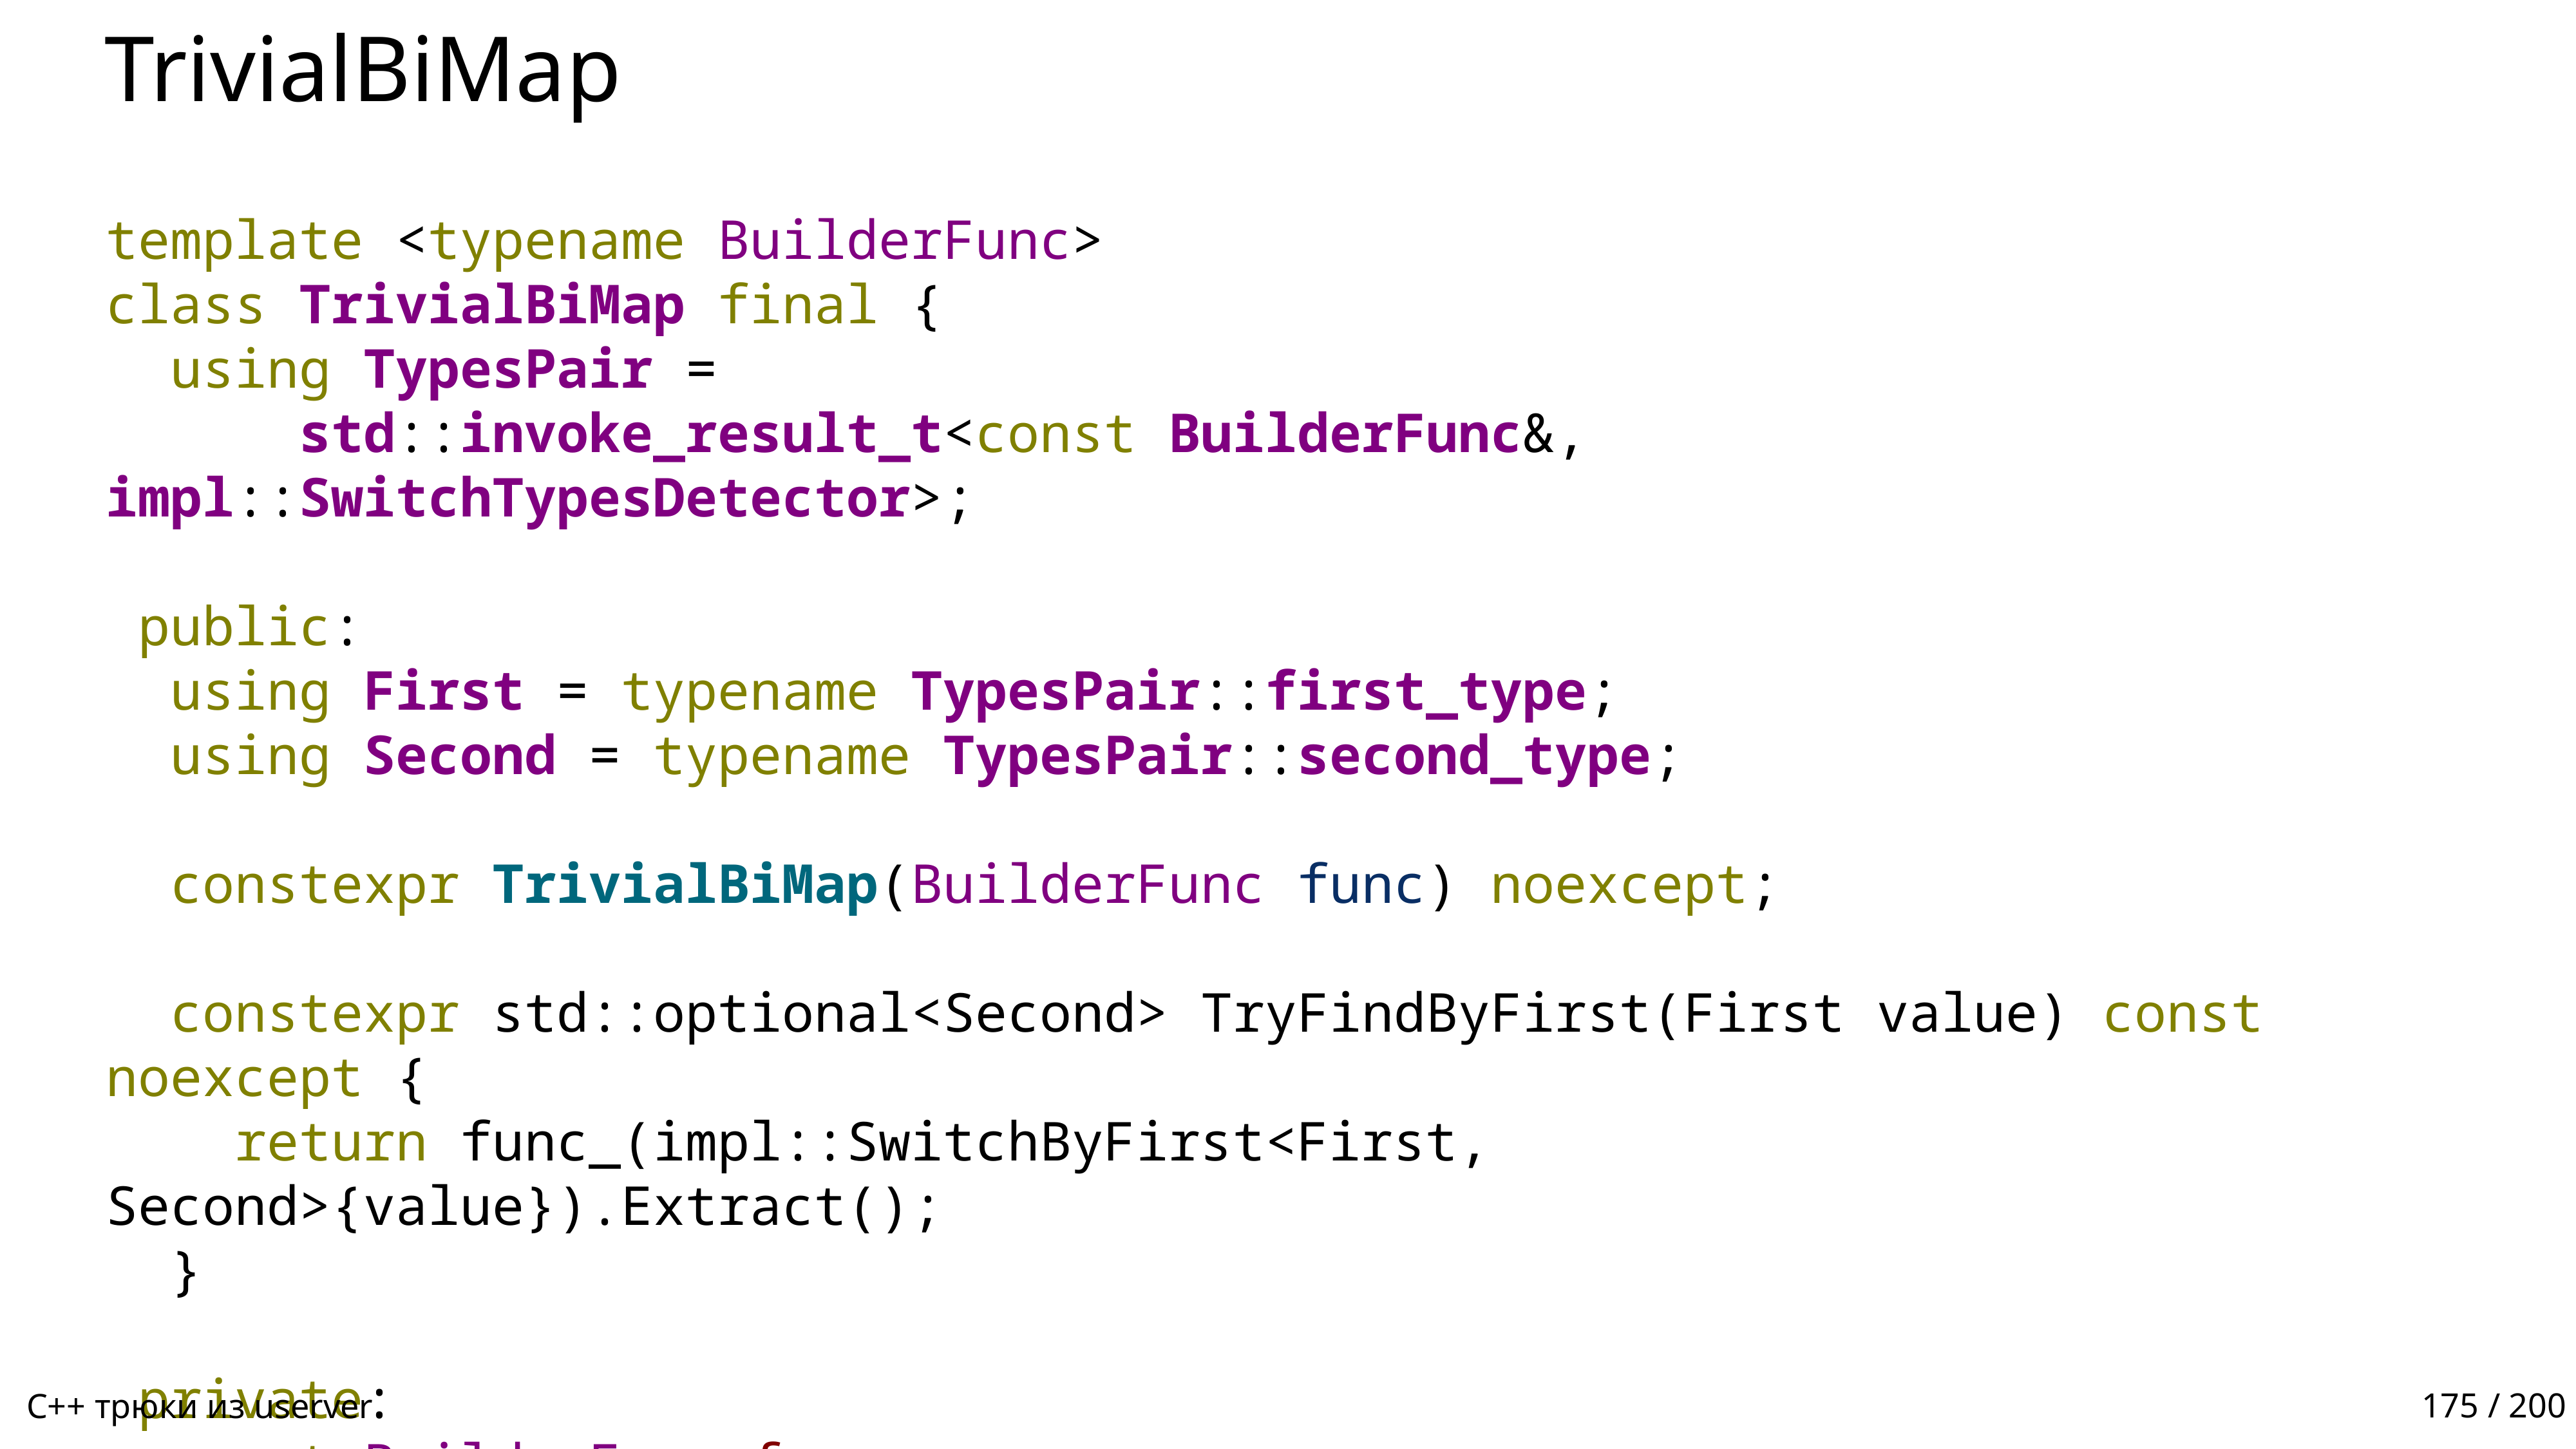

TrivialBiMap
# template <typename BuilderFunc>
class TrivialBiMap final {
 using TypesPair =
 std::invoke_result_t<const BuilderFunc&, impl::SwitchTypesDetector>;
 public:
 using First = typename TypesPair::first_type;
 using Second = typename TypesPair::second_type;
 constexpr TrivialBiMap(BuilderFunc func) noexcept;
 constexpr std::optional<Second> TryFindByFirst(First value) const noexcept {
 return func_(impl::SwitchByFirst<First, Second>{value}).Extract();
 }
 private:
 const BuilderFunc func_;
};
C++ трюки из userver